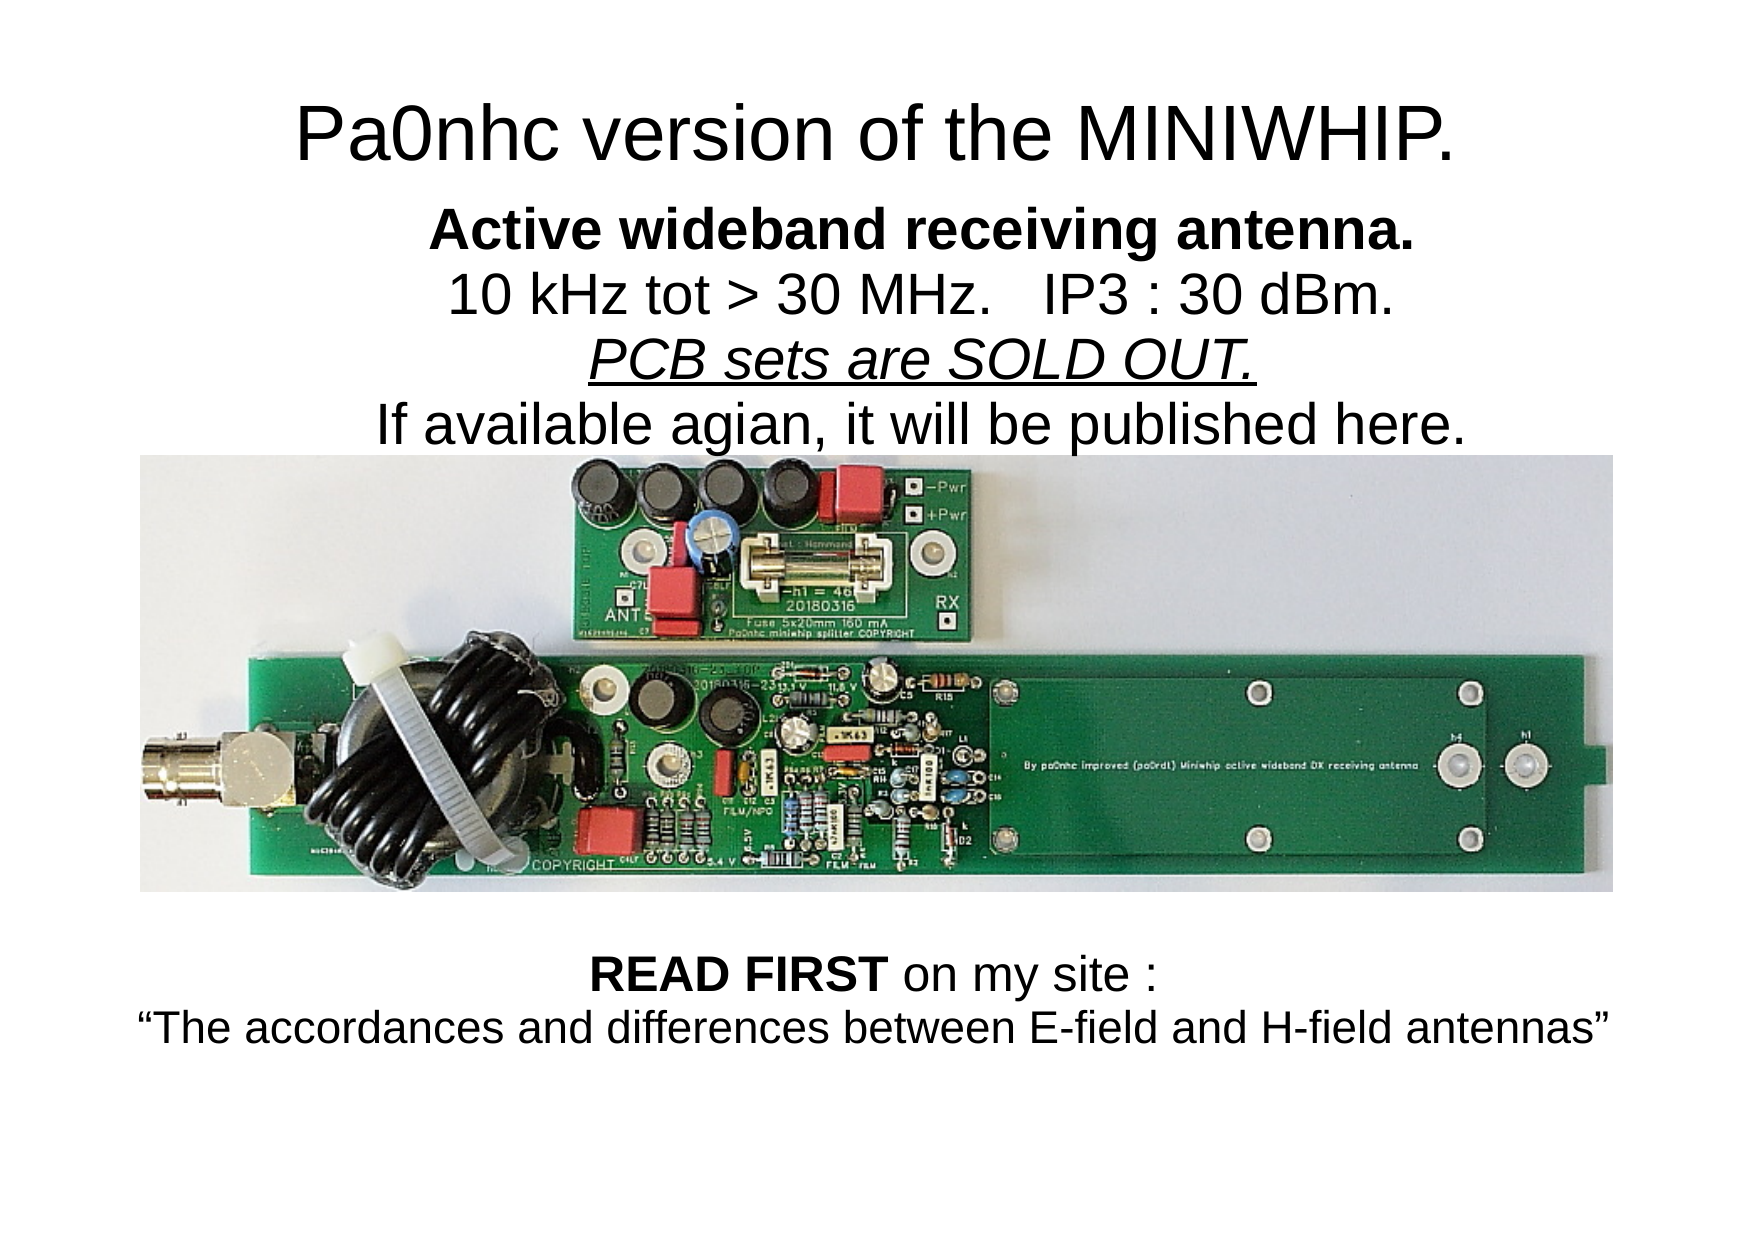

# Pa0nhc version of the MINIWHIP.
Active wideband receiving antenna.
10 kHz tot > 30 MHz. IP3 : 30 dBm.
PCB sets are SOLD OUT.
If available agian, it will be published here.
READ FIRST on my site :
“The accordances and differences between E-field and H-field antennas”